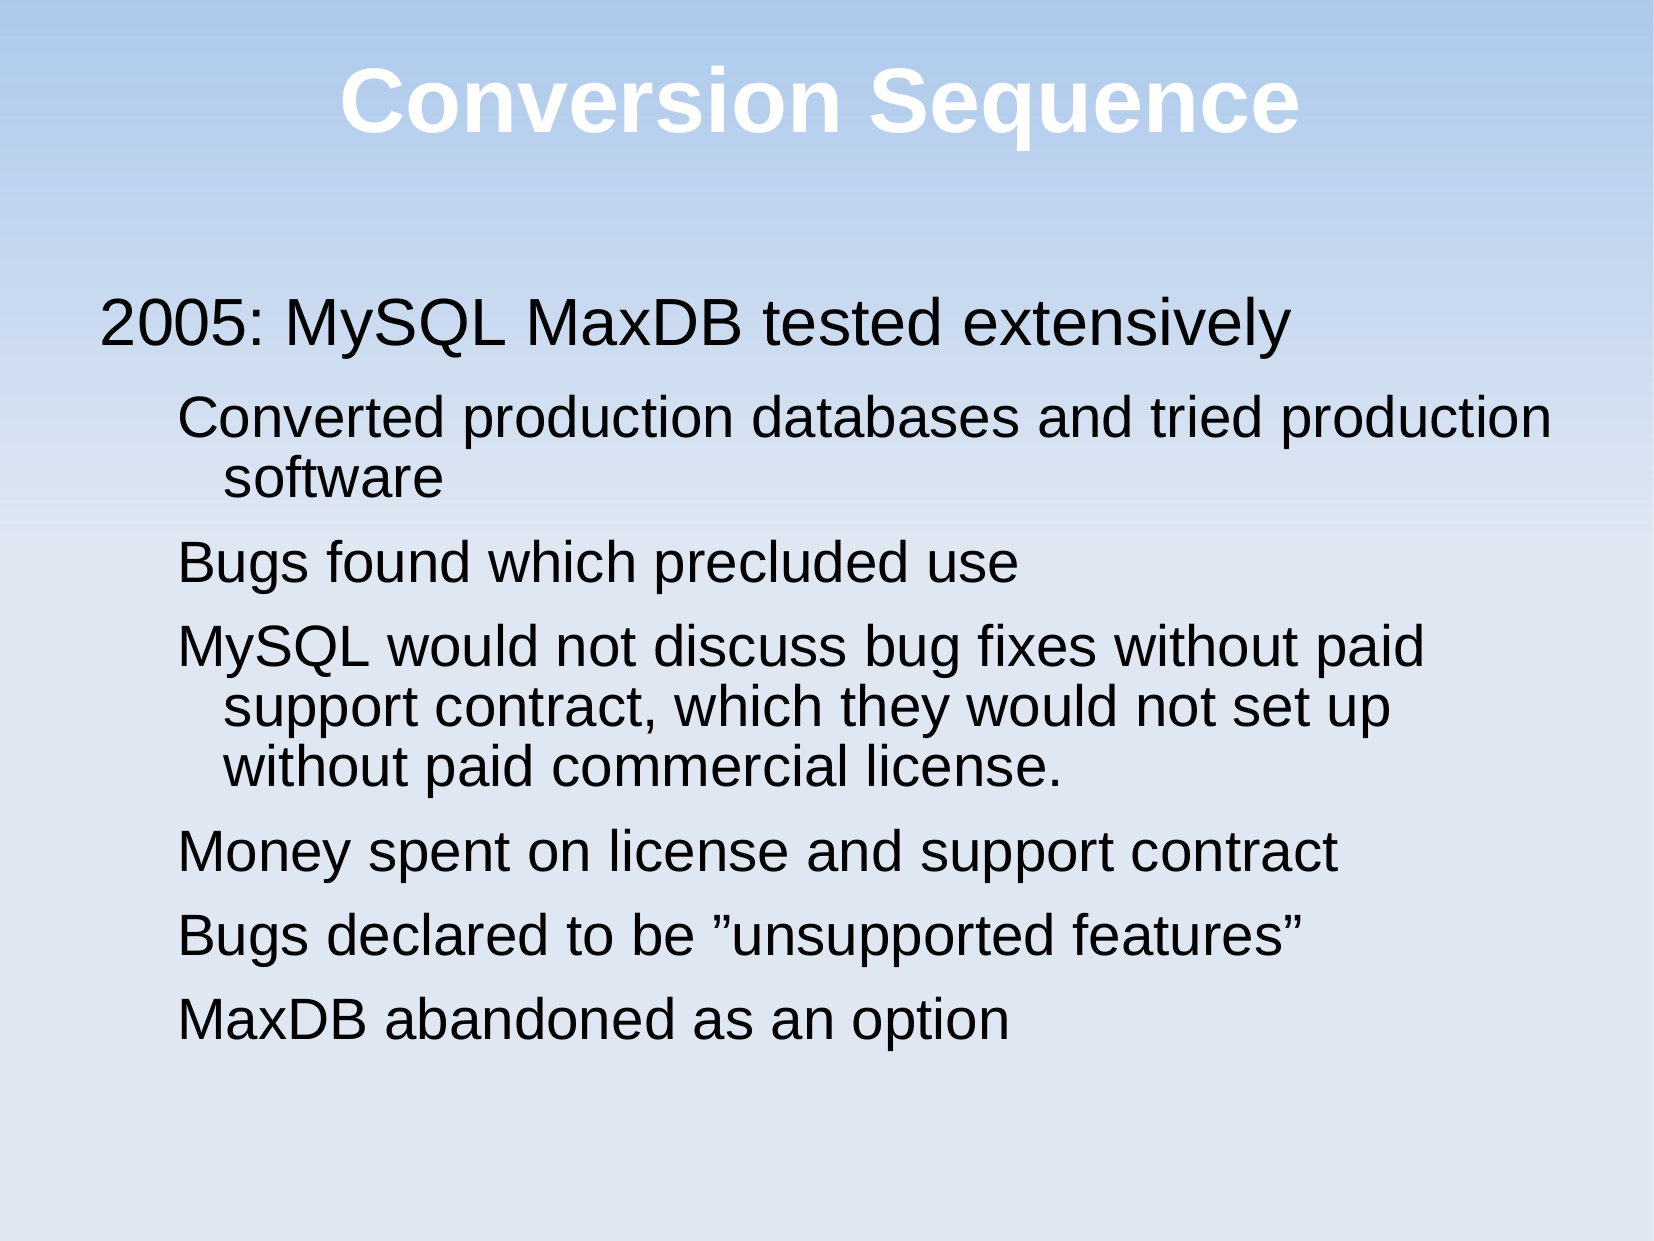

# Conversion Sequence
2005: MySQL MaxDB tested extensively
Converted production databases and tried production software
Bugs found which precluded use
MySQL would not discuss bug fixes without paid support contract, which they would not set up without paid commercial license.
Money spent on license and support contract
Bugs declared to be ”unsupported features”
MaxDB abandoned as an option